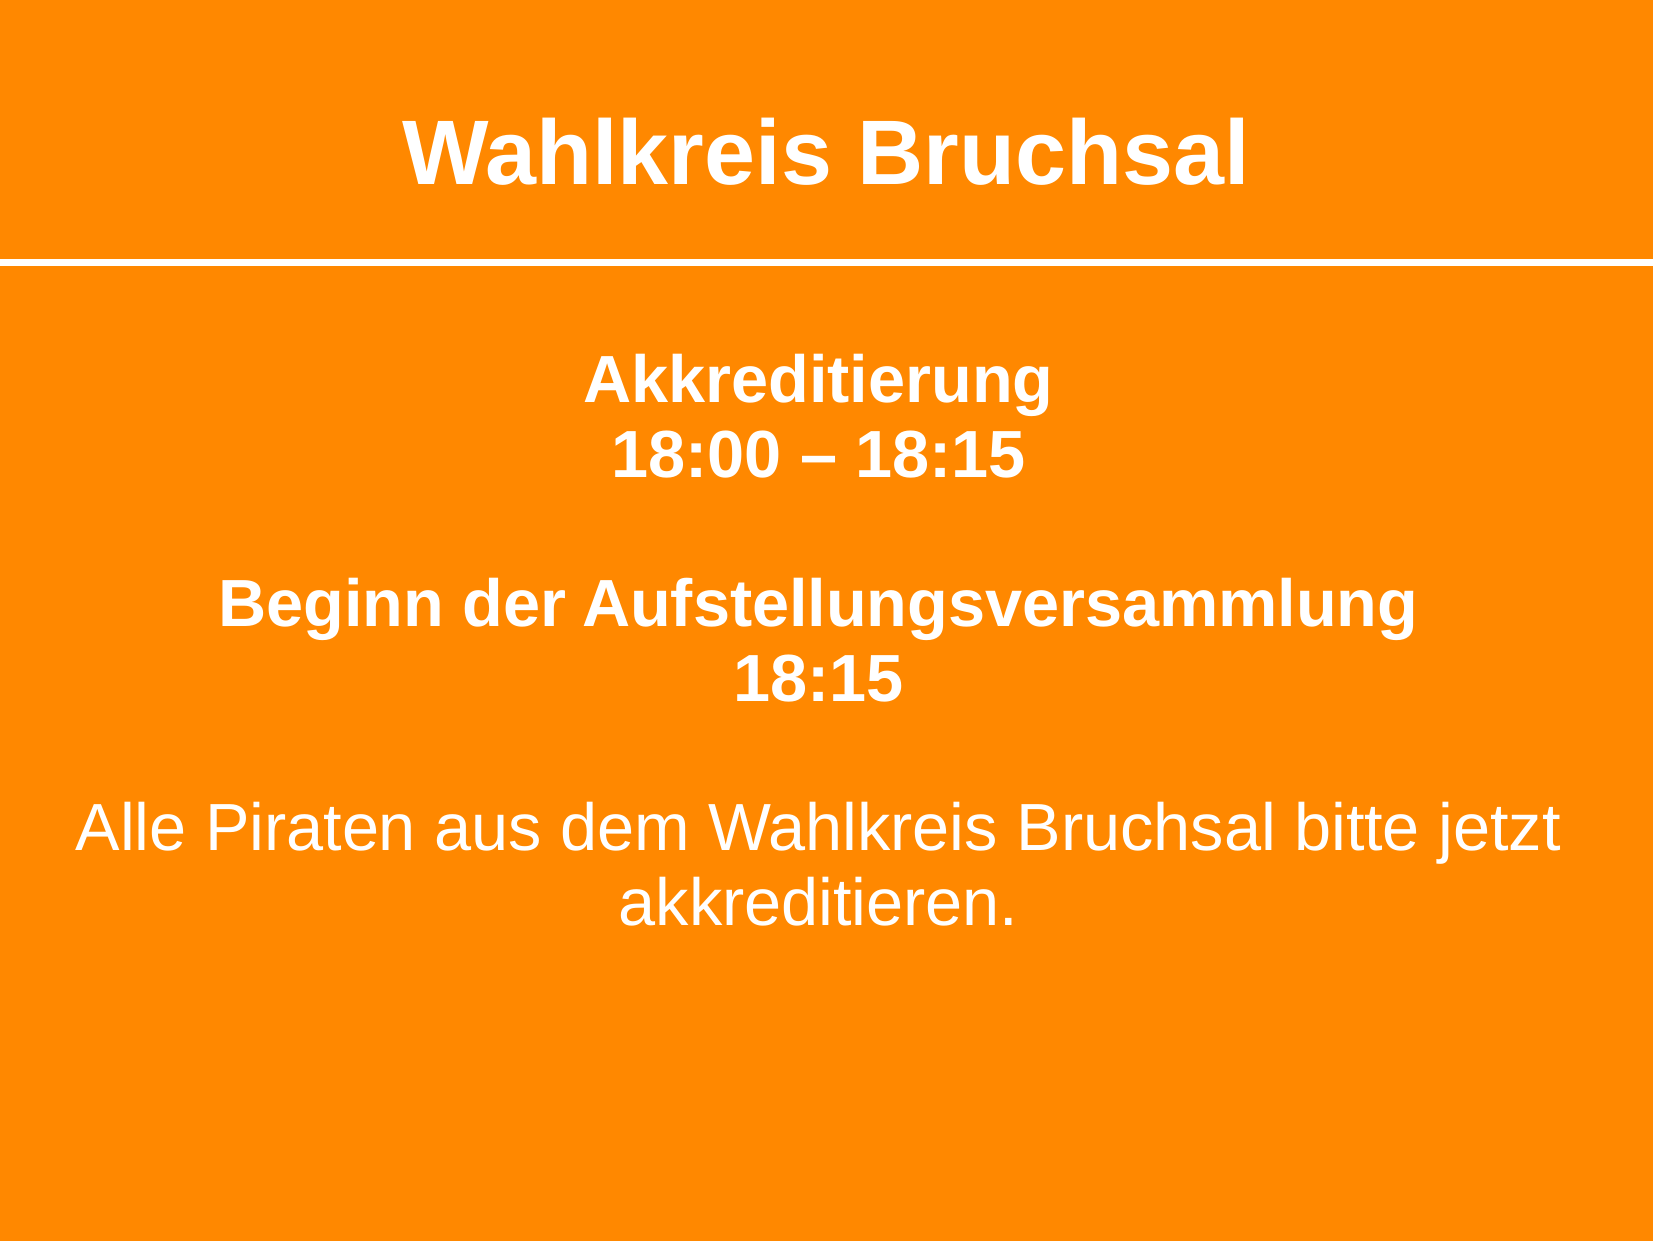

# Wahlkreis Bruchsal
Akkreditierung
18:00 – 18:15
Beginn der Aufstellungsversammlung
18:15
Alle Piraten aus dem Wahlkreis Bruchsal bitte jetzt akkreditieren.